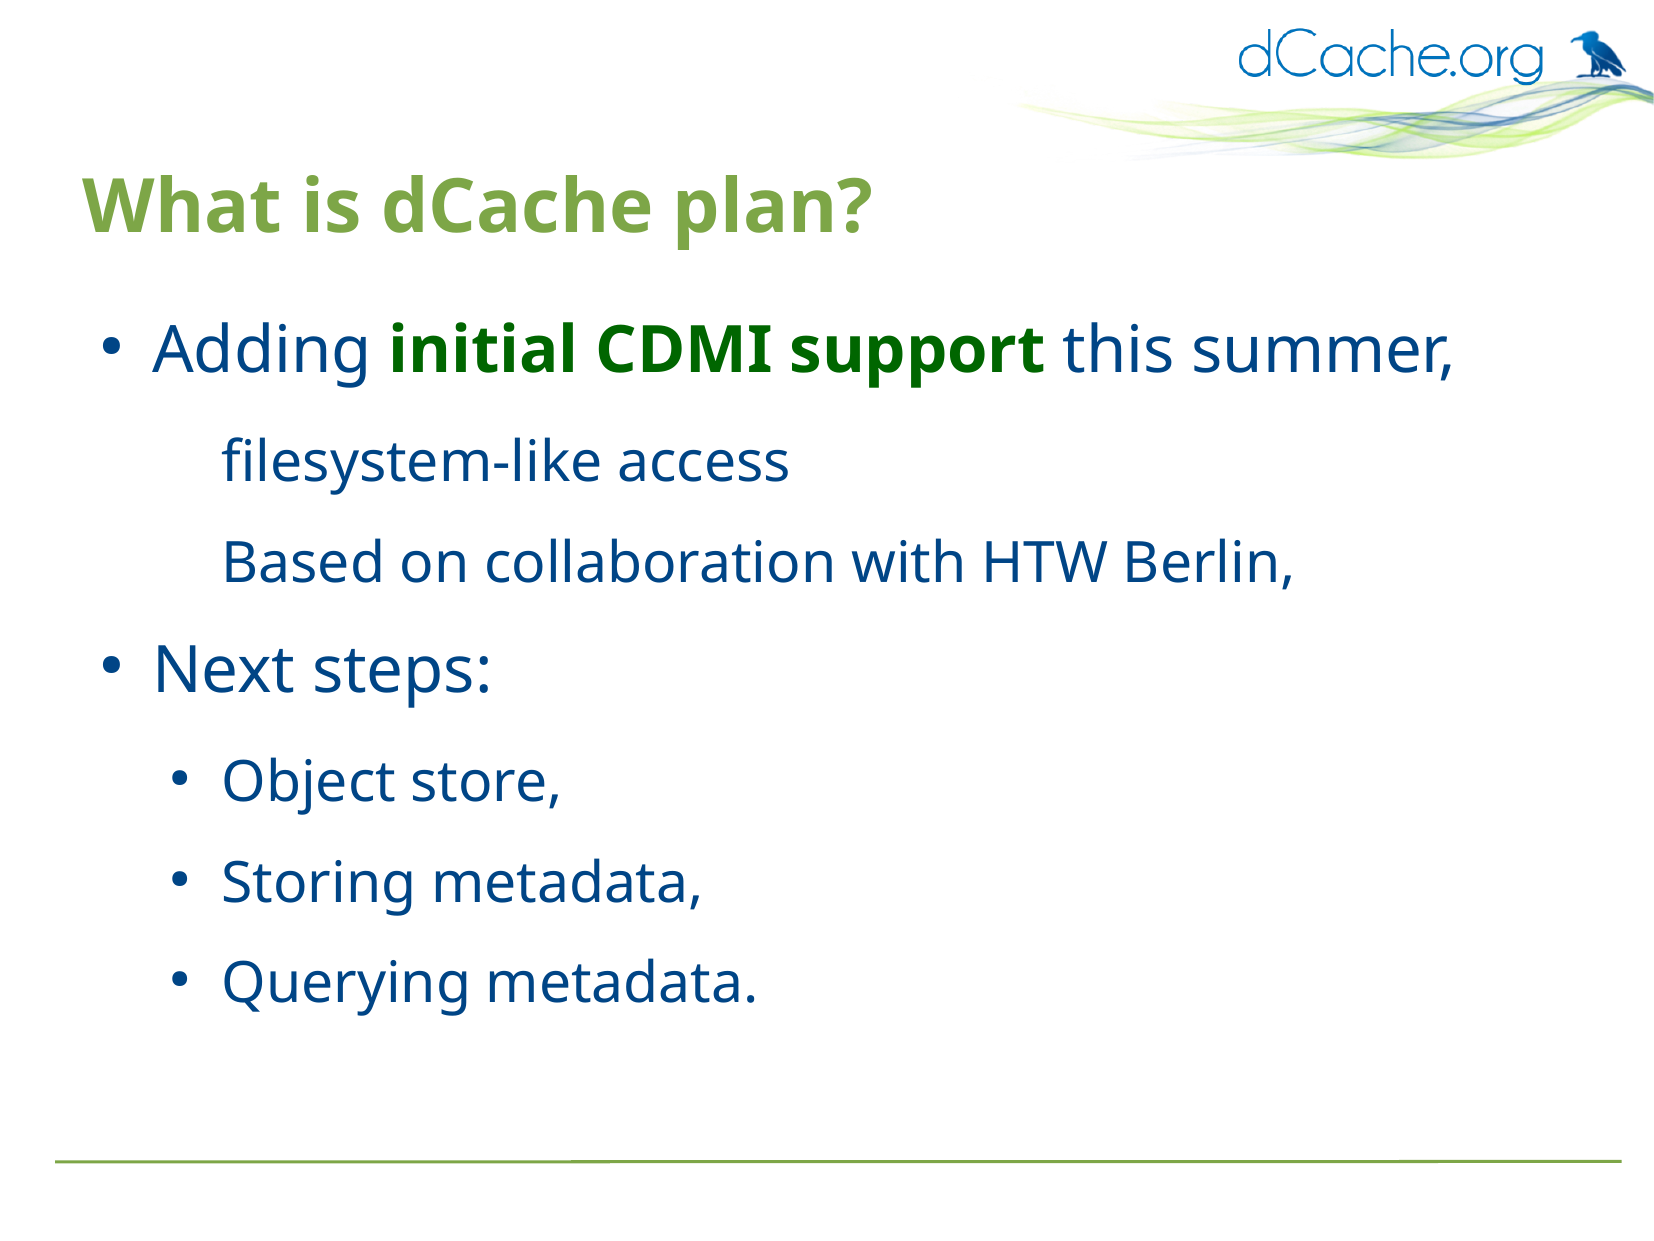

# What is dCache plan?
Adding initial CDMI support this summer,
filesystem-like access
Based on collaboration with HTW Berlin,
Next steps:
Object store,
Storing metadata,
Querying metadata.